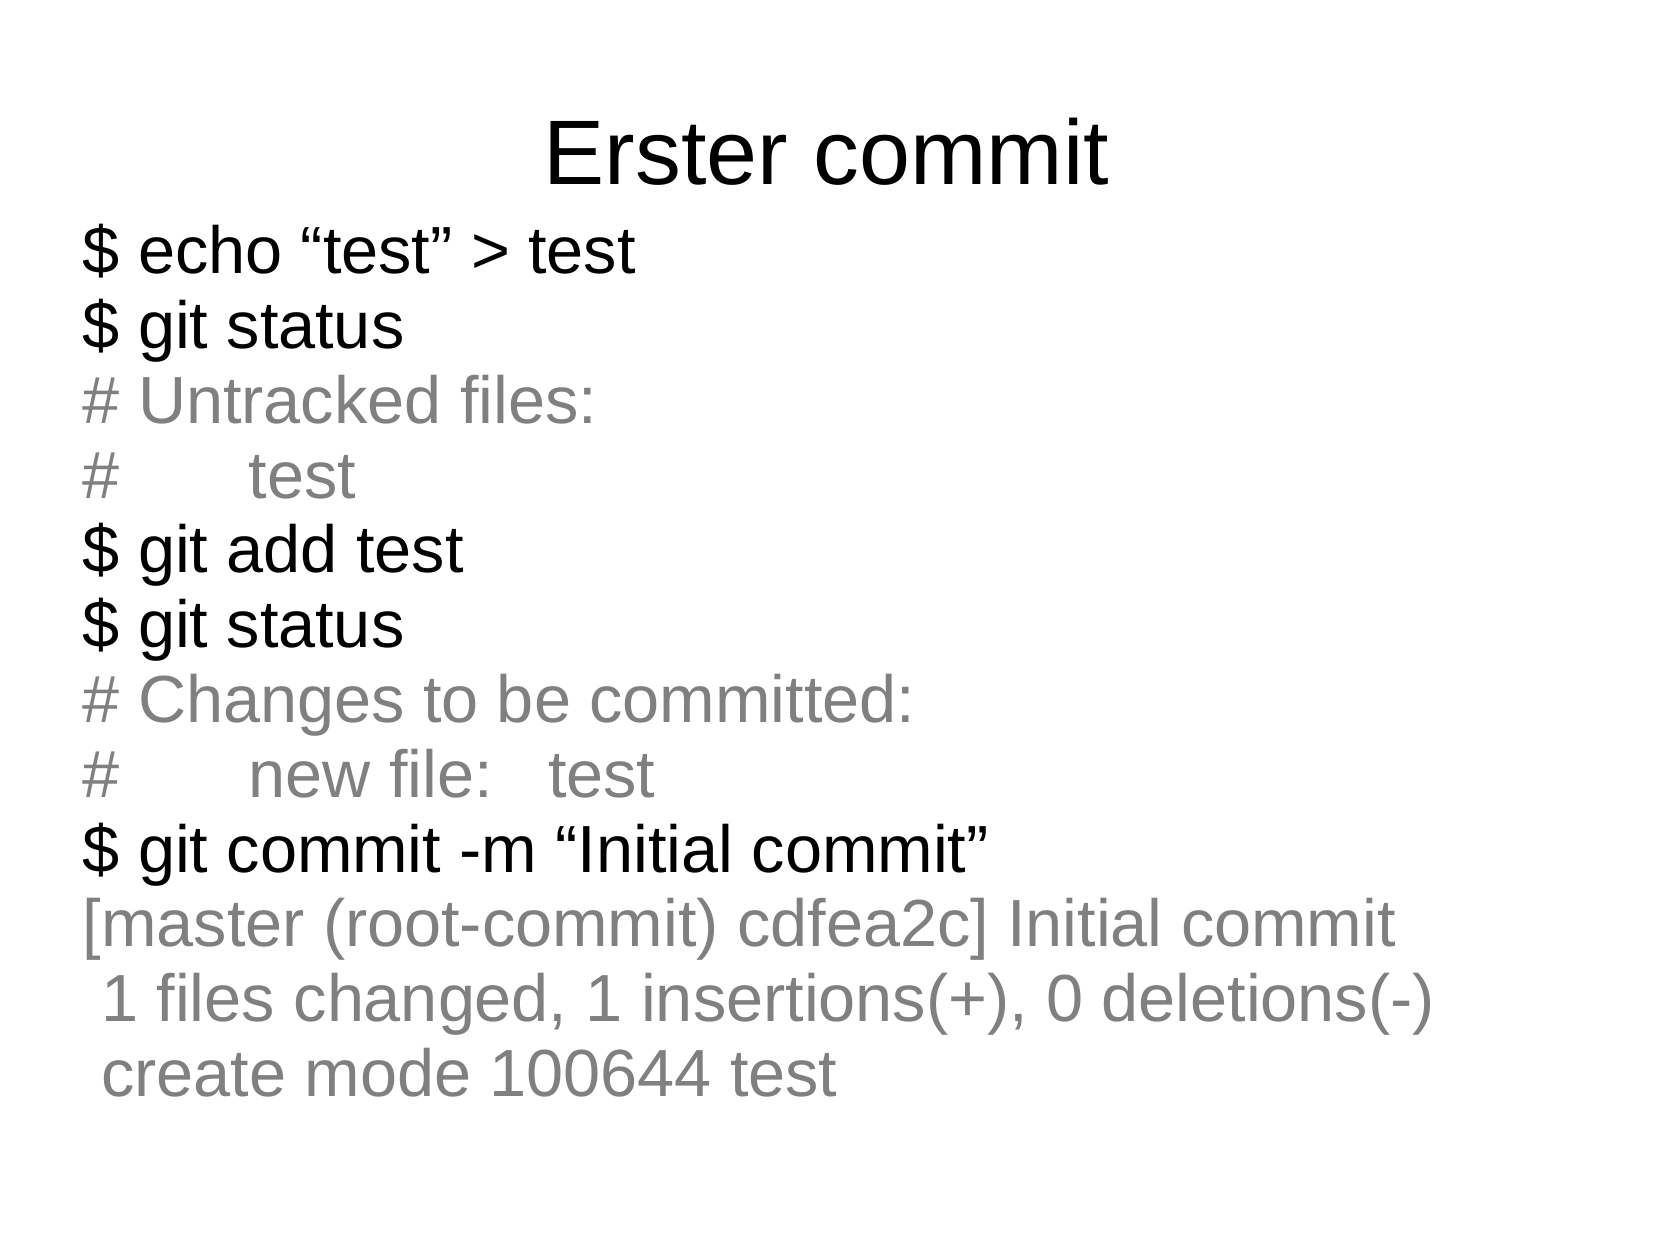

# Erster commit
$ echo “test” > test
$ git status
# Untracked files:
# test
$ git add test
$ git status
# Changes to be committed:
# new file: test
$ git commit -m “Initial commit”
[master (root-commit) cdfea2c] Initial commit
 1 files changed, 1 insertions(+), 0 deletions(-)
 create mode 100644 test